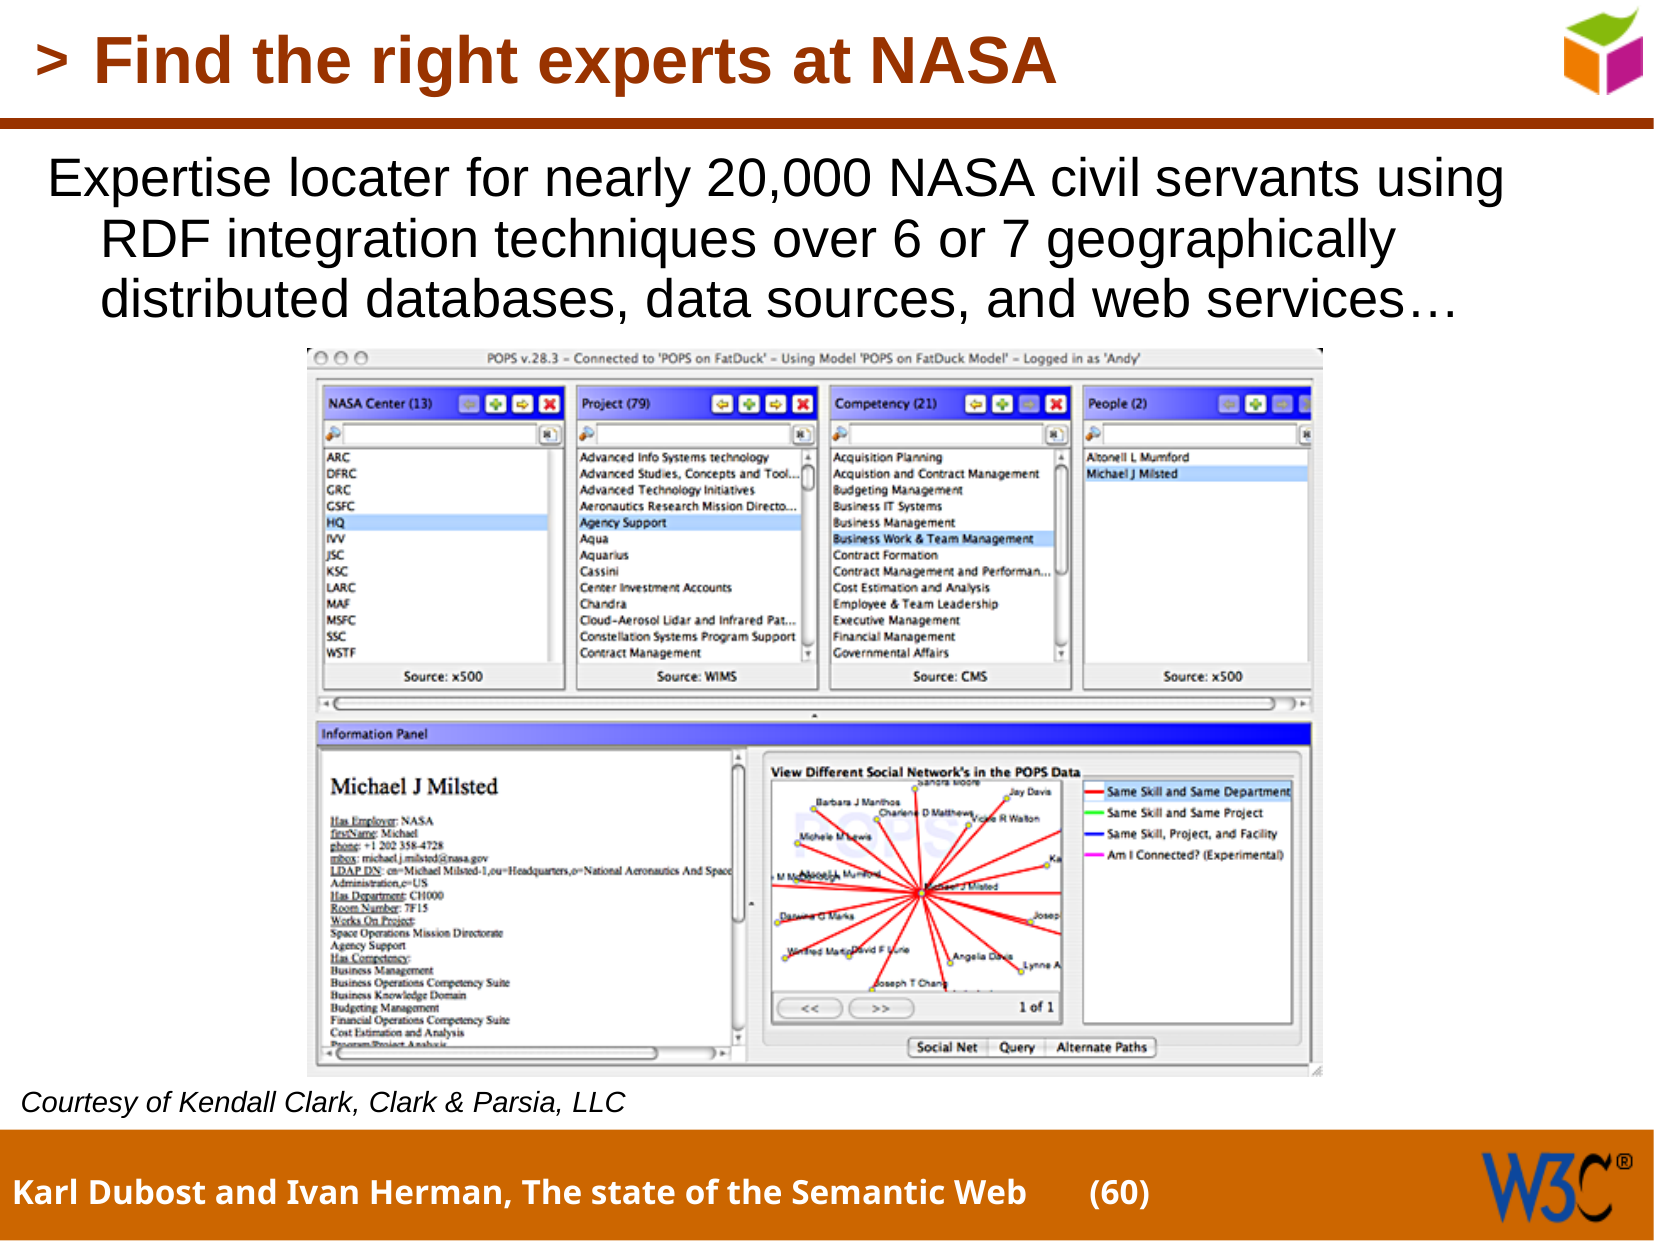

# Find the right experts at NASA
Expertise locater for nearly 20,000 NASA civil servants using RDF integration techniques over 6 or 7 geographically distributed databases, data sources, and web services…
Courtesy of Kendall Clark, Clark & Parsia, LLC